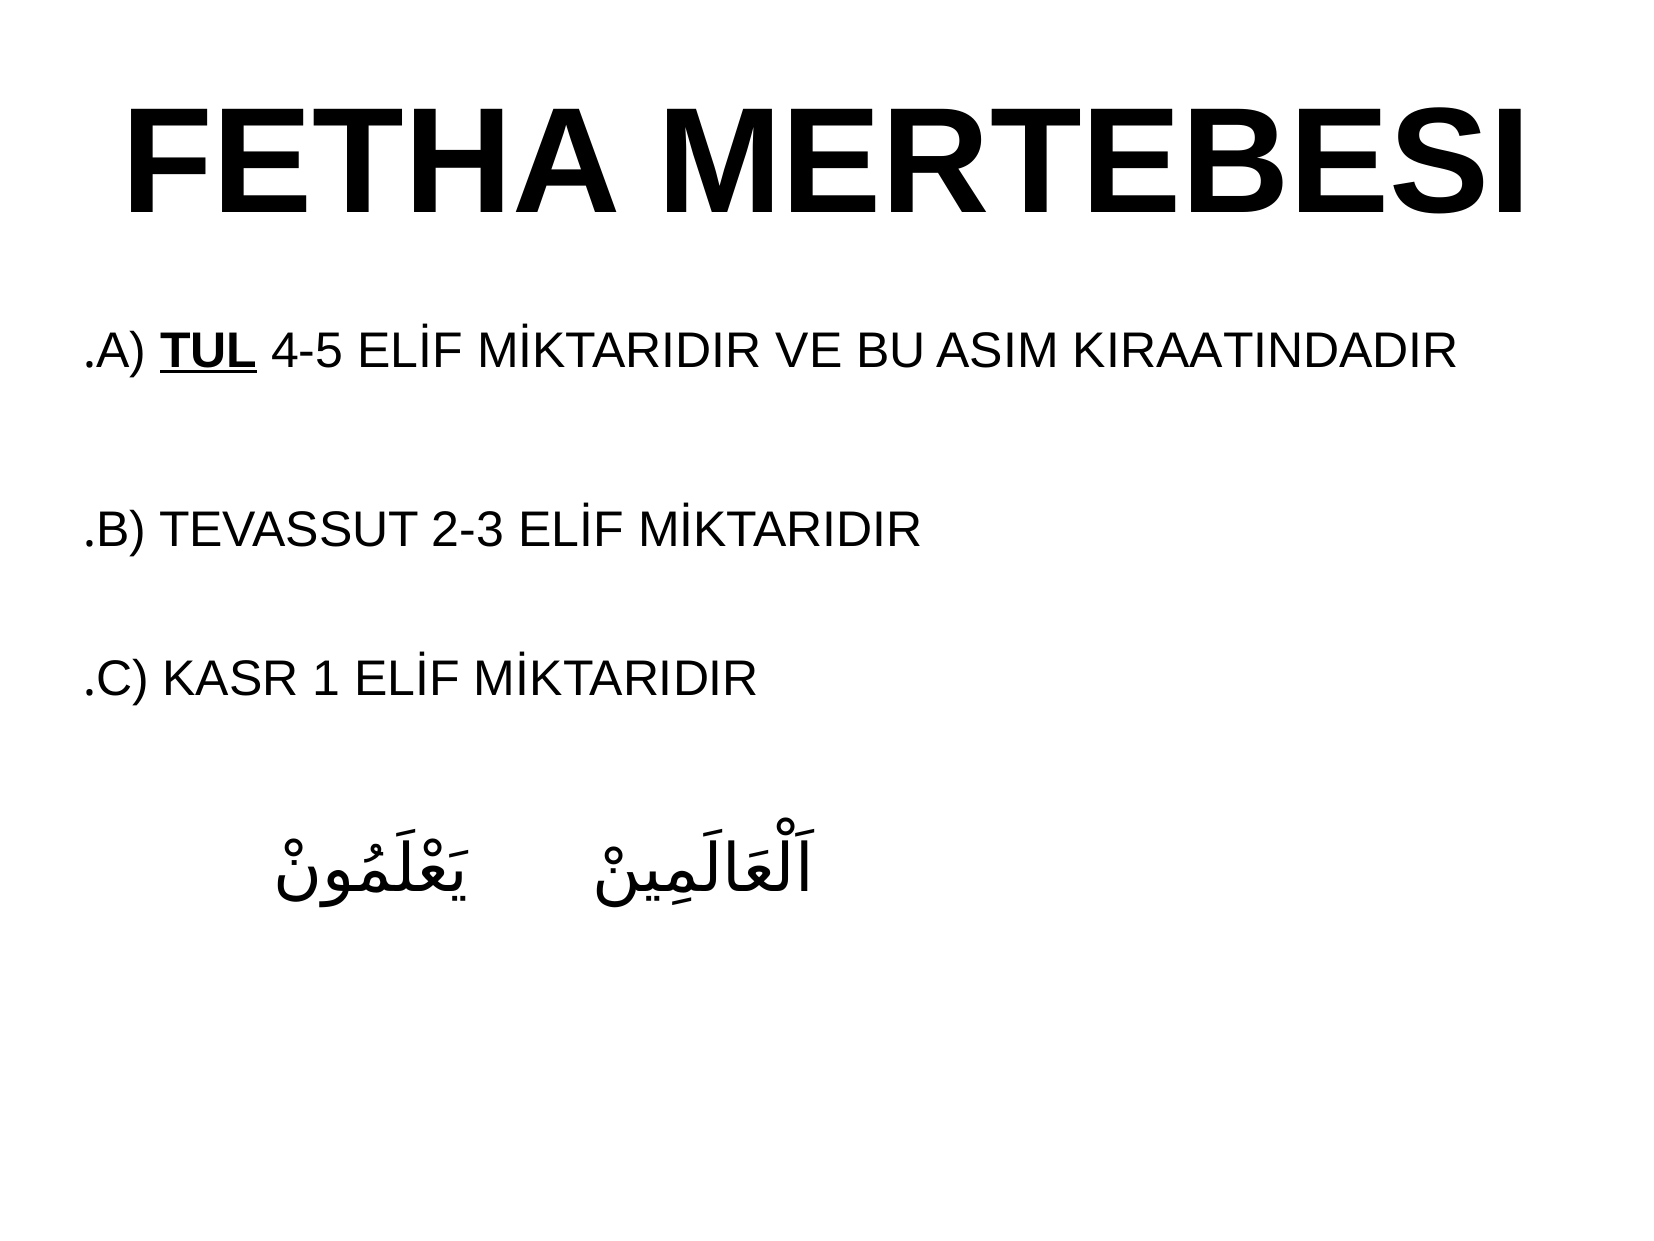

# FETHA MERTEBESI
A) TUL 4-5 ELİF MİKTARIDIR VE BU ASIM KIRAATINDADIR.
B) TEVASSUT 2-3 ELİF MİKTARIDIR.
C) KASR 1 ELİF MİKTARIDIR.
اَلْعَالَمِينْ يَعْلَمُونْ